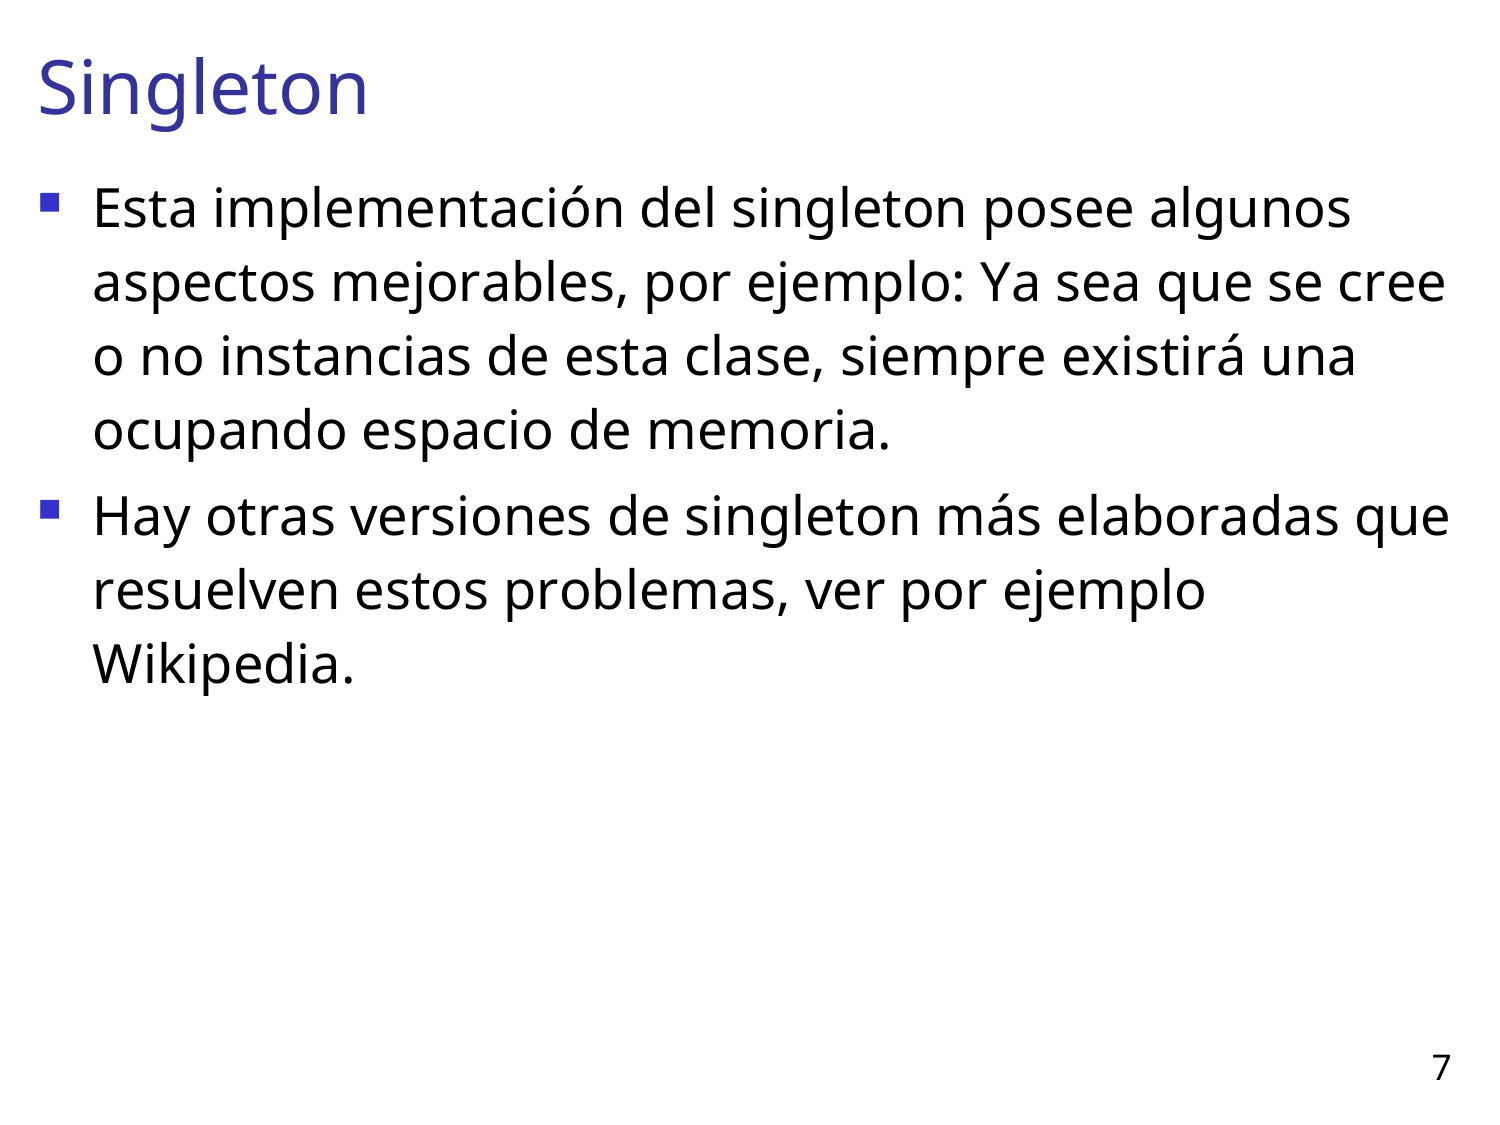

# Singleton
Esta implementación del singleton posee algunos aspectos mejorables, por ejemplo: Ya sea que se cree o no instancias de esta clase, siempre existirá una ocupando espacio de memoria.
Hay otras versiones de singleton más elaboradas que resuelven estos problemas, ver por ejemplo Wikipedia.
7